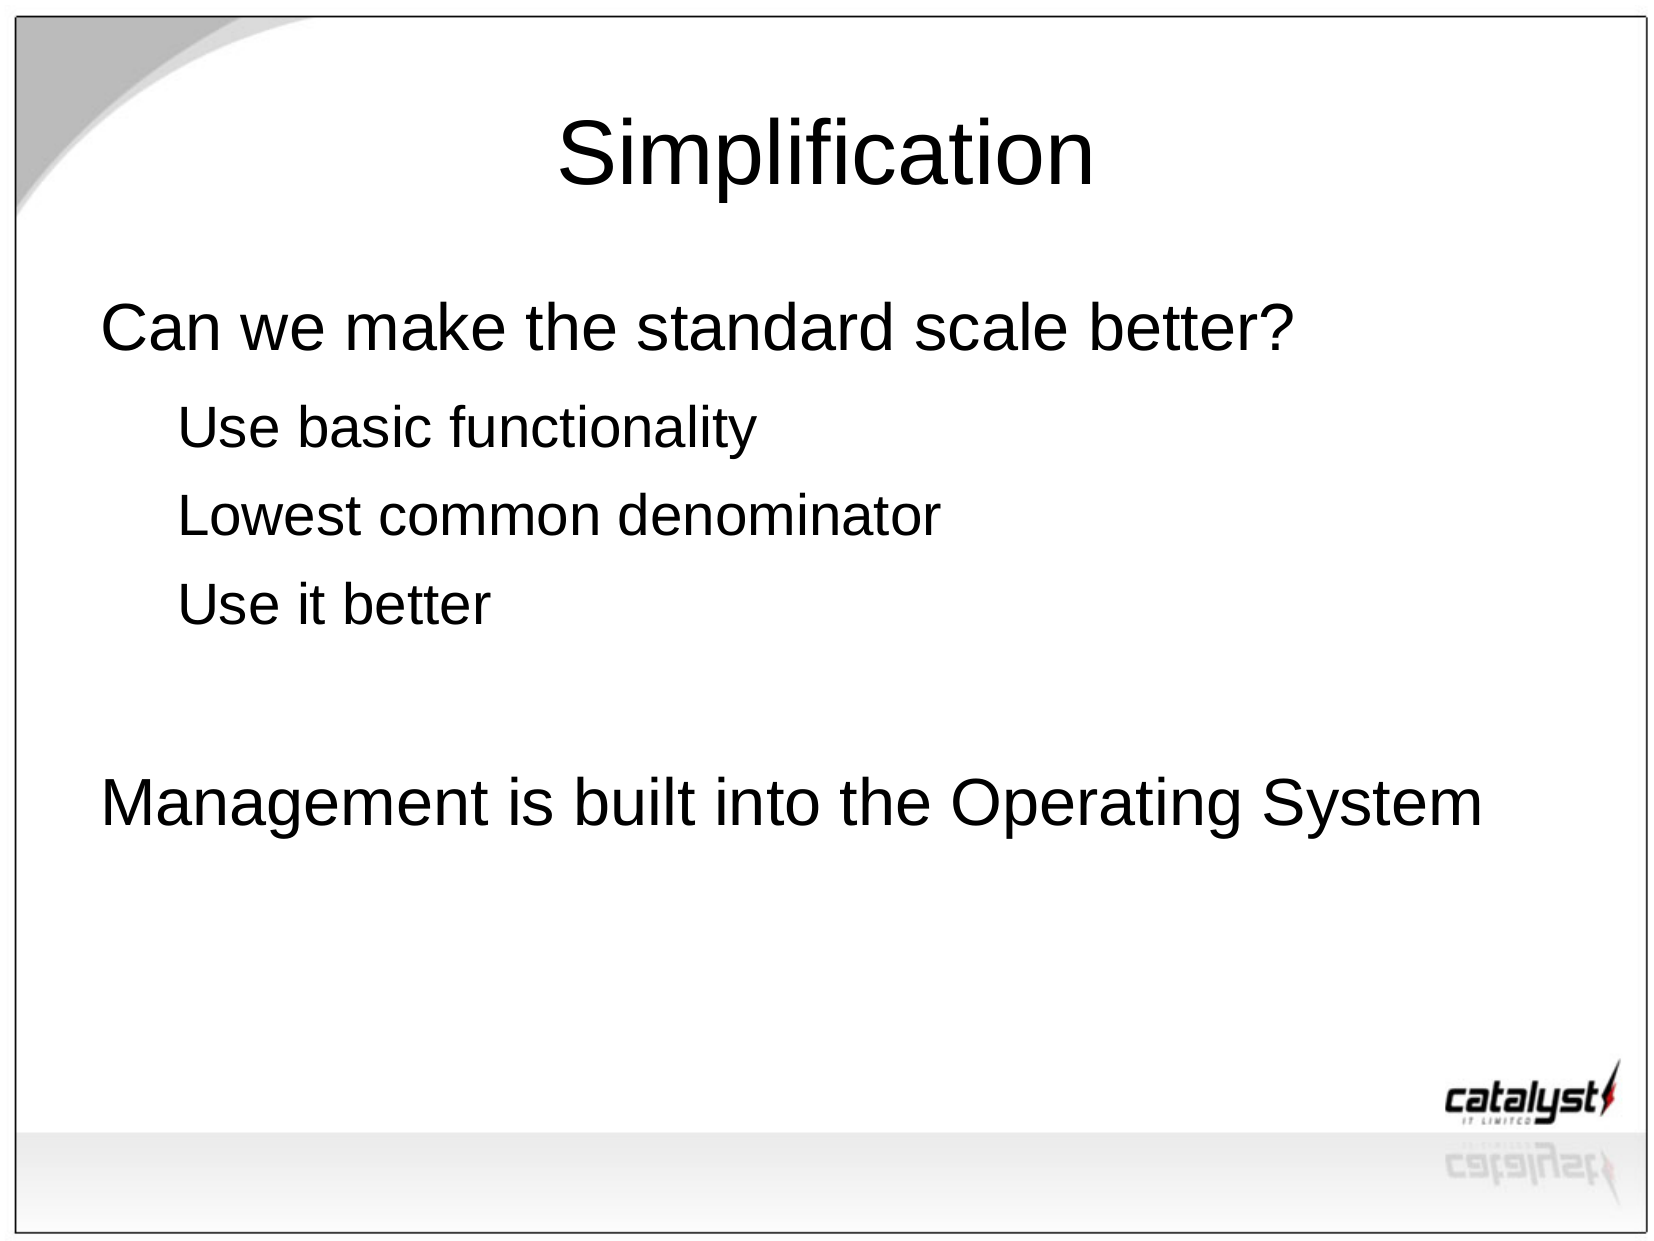

# Simplification
Can we make the standard scale better?
Use basic functionality
Lowest common denominator
Use it better
Management is built into the Operating System